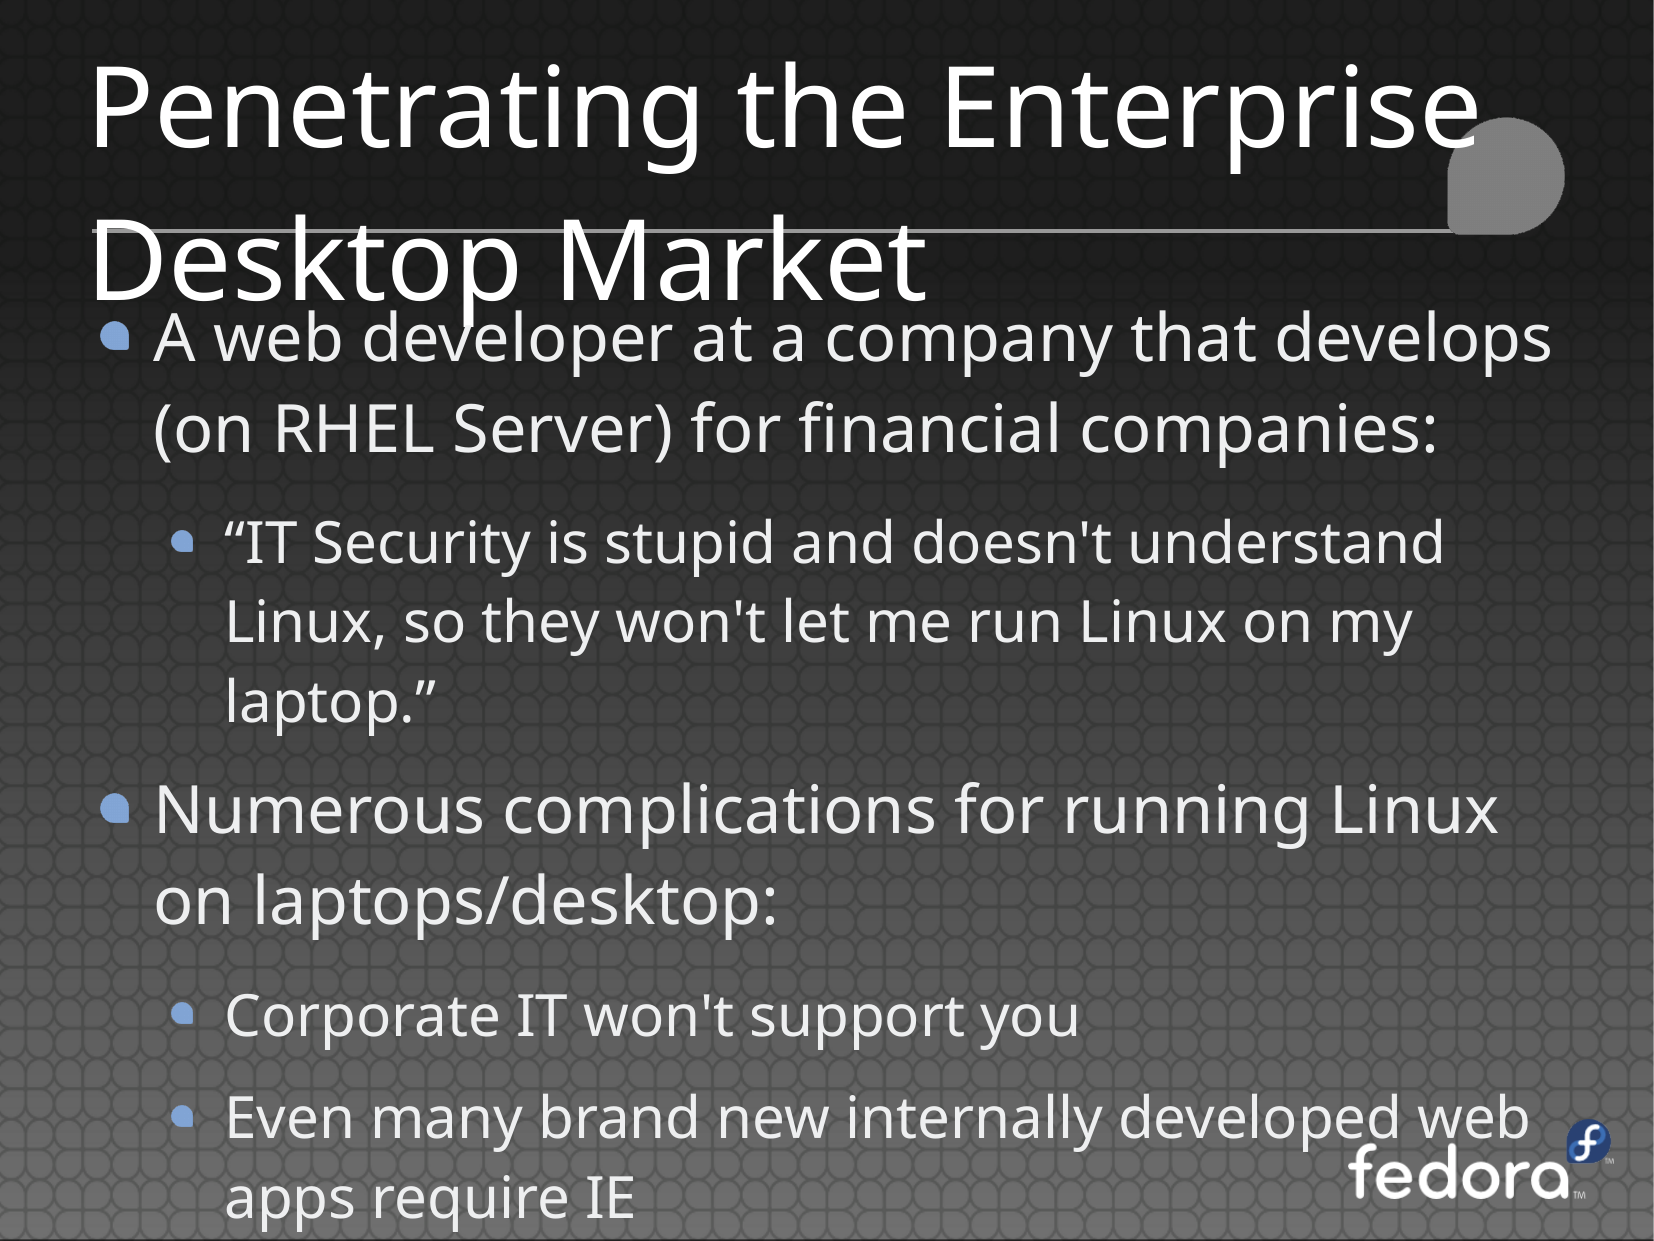

# Penetrating the Enterprise Desktop Market
A web developer at a company that develops (on RHEL Server) for financial companies:
“IT Security is stupid and doesn't understand Linux, so they won't let me run Linux on my laptop.”
Numerous complications for running Linux on laptops/desktop:
Corporate IT won't support you
Even many brand new internally developed web apps require IE